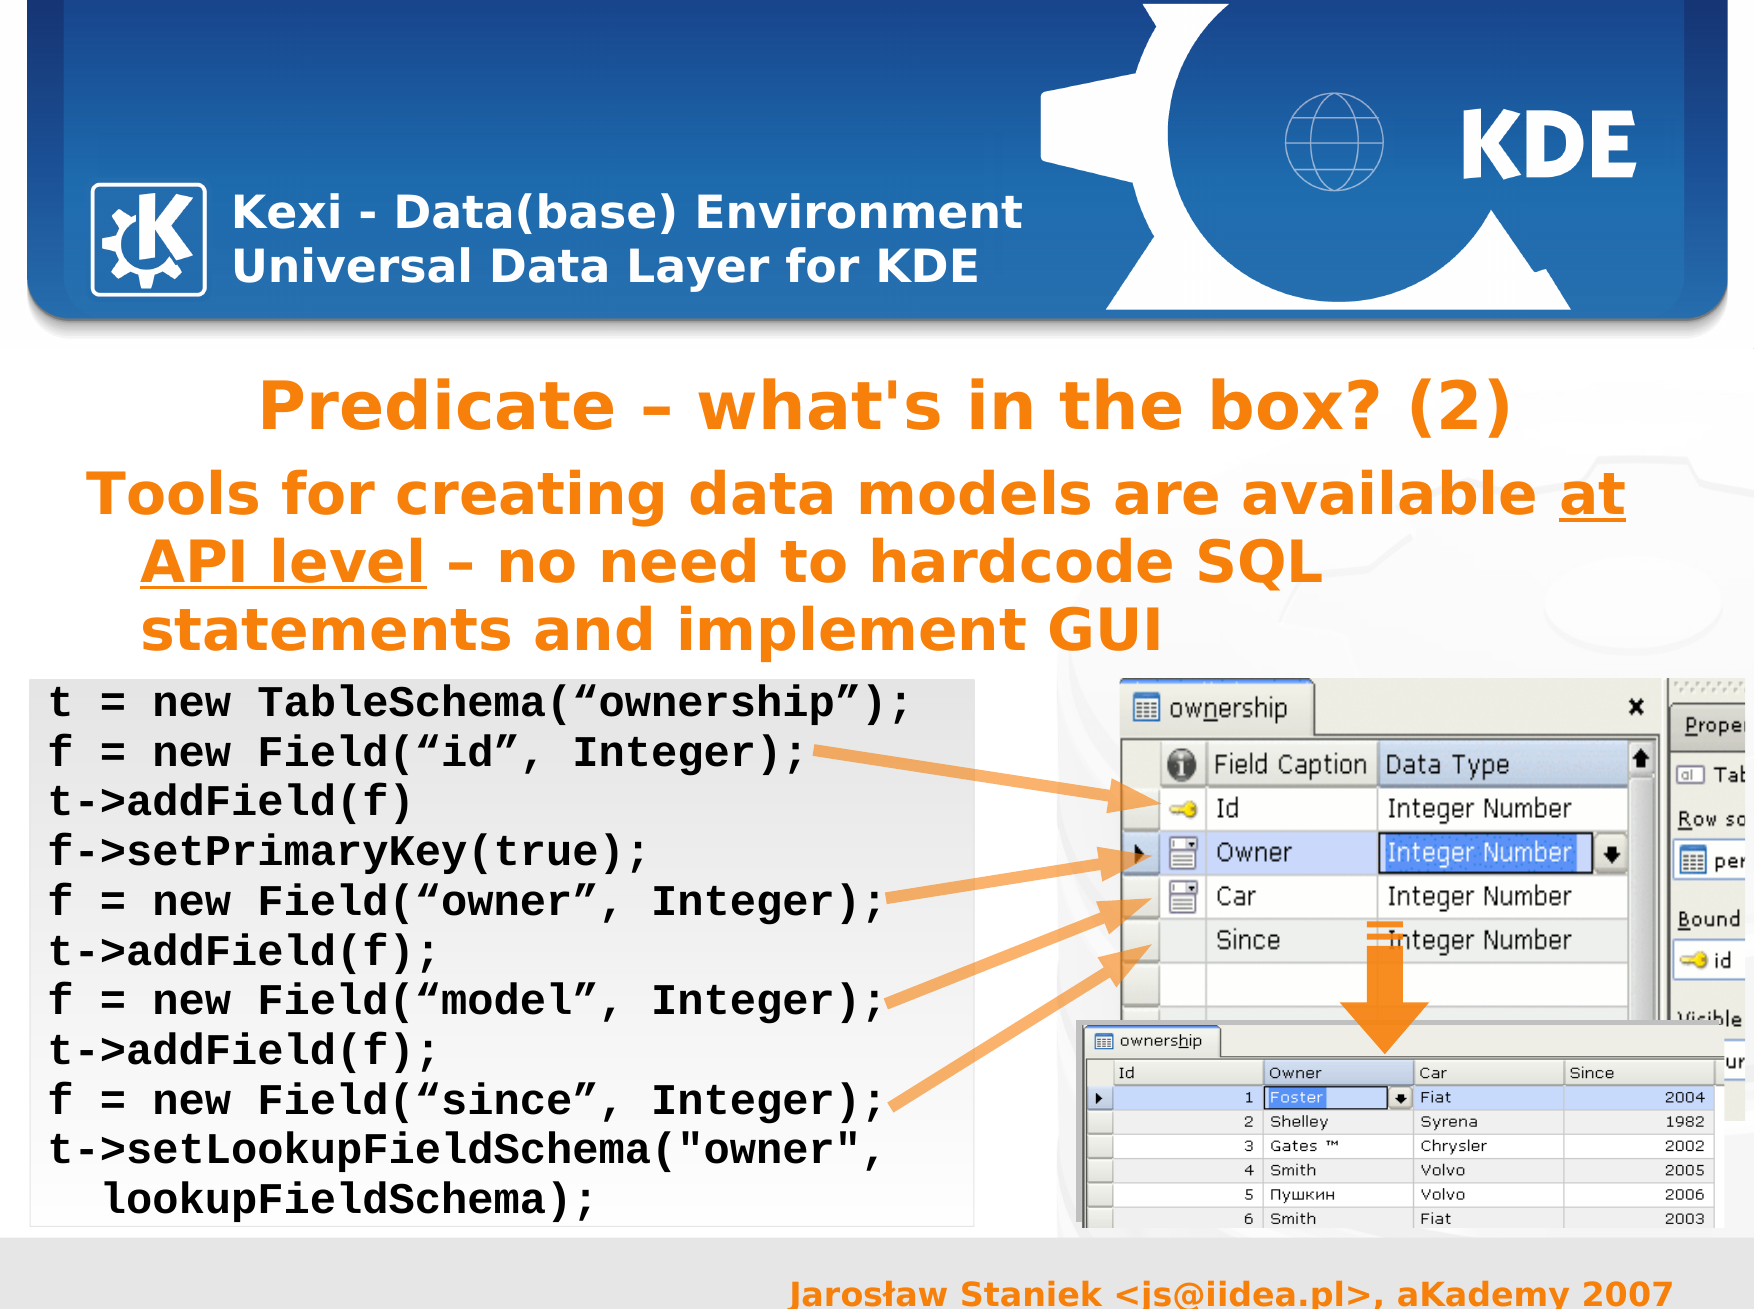

# Predicate – what's in the box? (2)
Tools for creating data models are available at API level – no need to hardcode SQL statements and implement GUI
t = new TableSchema(“ownership”);
f = new Field(“id”, Integer);
t->addField(f)
f->setPrimaryKey(true);
f = new Field(“owner”, Integer);
t->addField(f);
f = new Field(“model”, Integer);
t->addField(f);
f = new Field(“since”, Integer);
t->setLookupFieldSchema("owner",
 lookupFieldSchema);